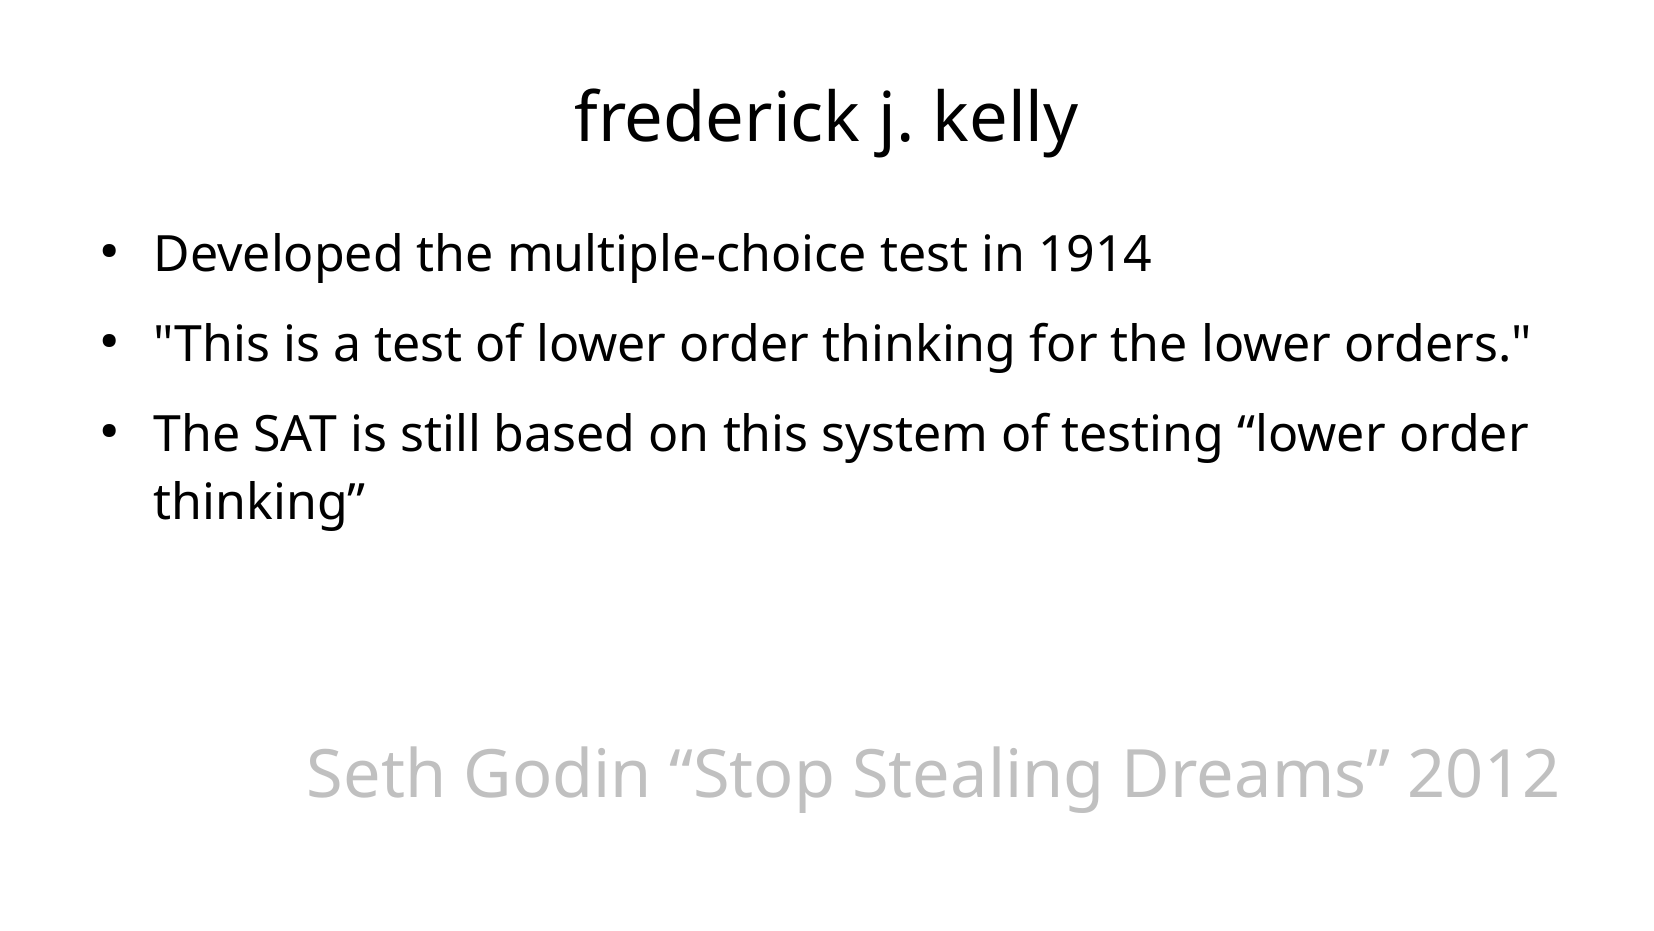

# frederick j. kelly
Developed the multiple-choice test in 1914
"This is a test of lower order thinking for the lower orders."
The SAT is still based on this system of testing “lower order thinking”
Seth Godin “Stop Stealing Dreams” 2012